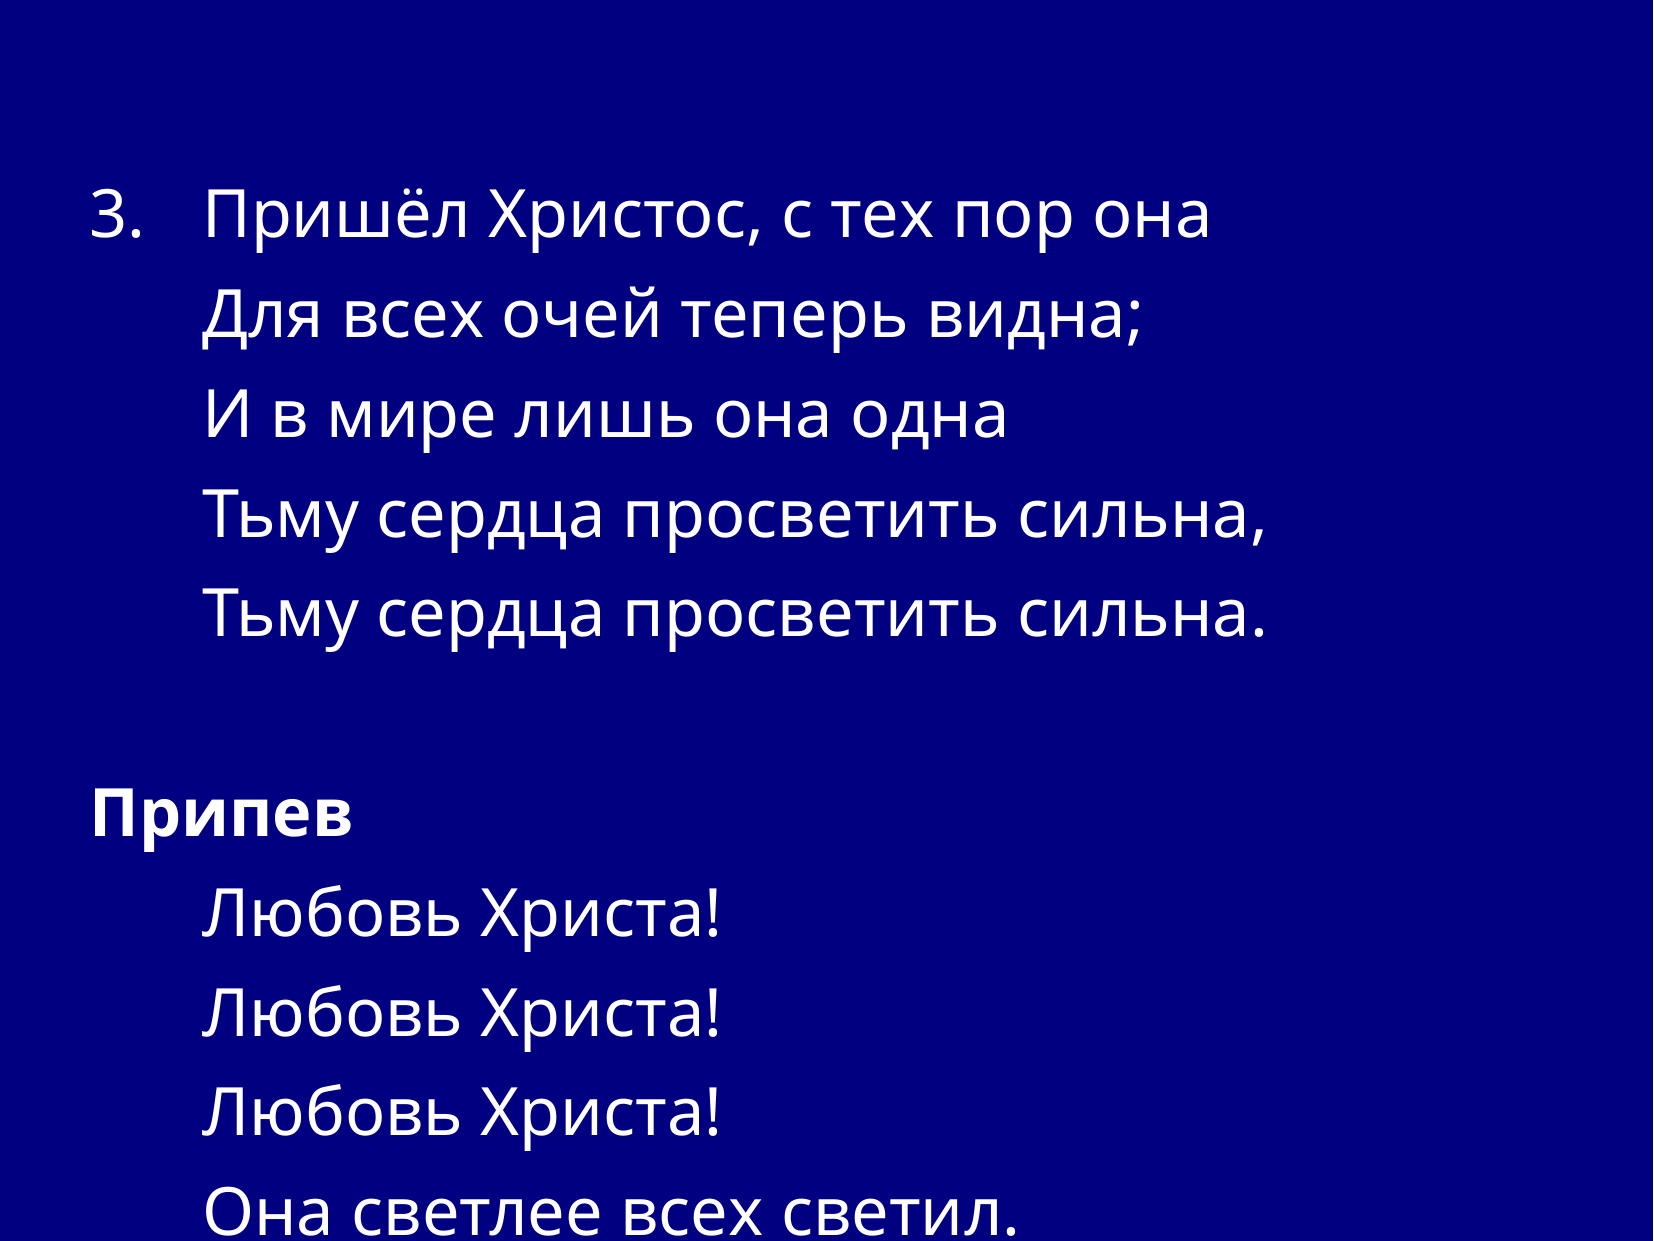

3.	Пришёл Христос, с тех пор она
	Для всех очей теперь видна;
	И в мире лишь она одна
	Тьму сердца просветить сильна,
	Тьму сердца просветить сильна.
Припев
	Любовь Христа!
	Любовь Христа!
	Любовь Христа!
	Она светлее всех светил.